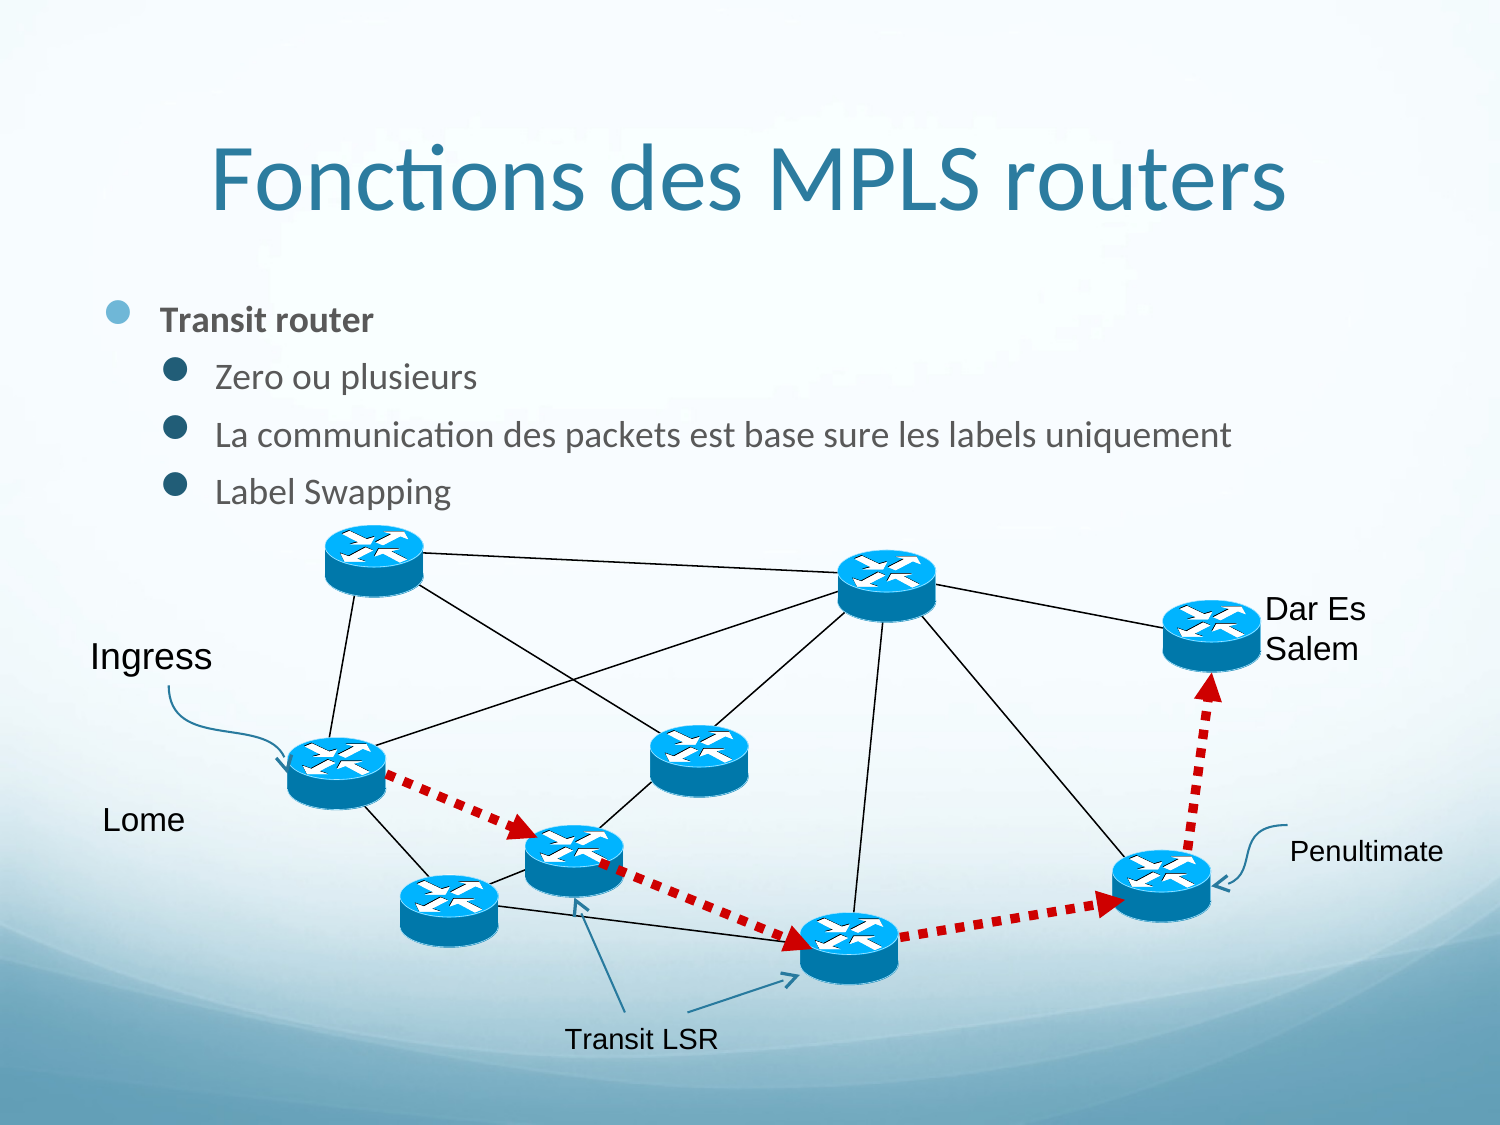

# Fonctions des MPLS routers
Transit router
Zero ou plusieurs
La communication des packets est base sure les labels uniquement
Label Swapping
Dar Es Salem
Ingress
Lome
Penultimate
Transit LSR